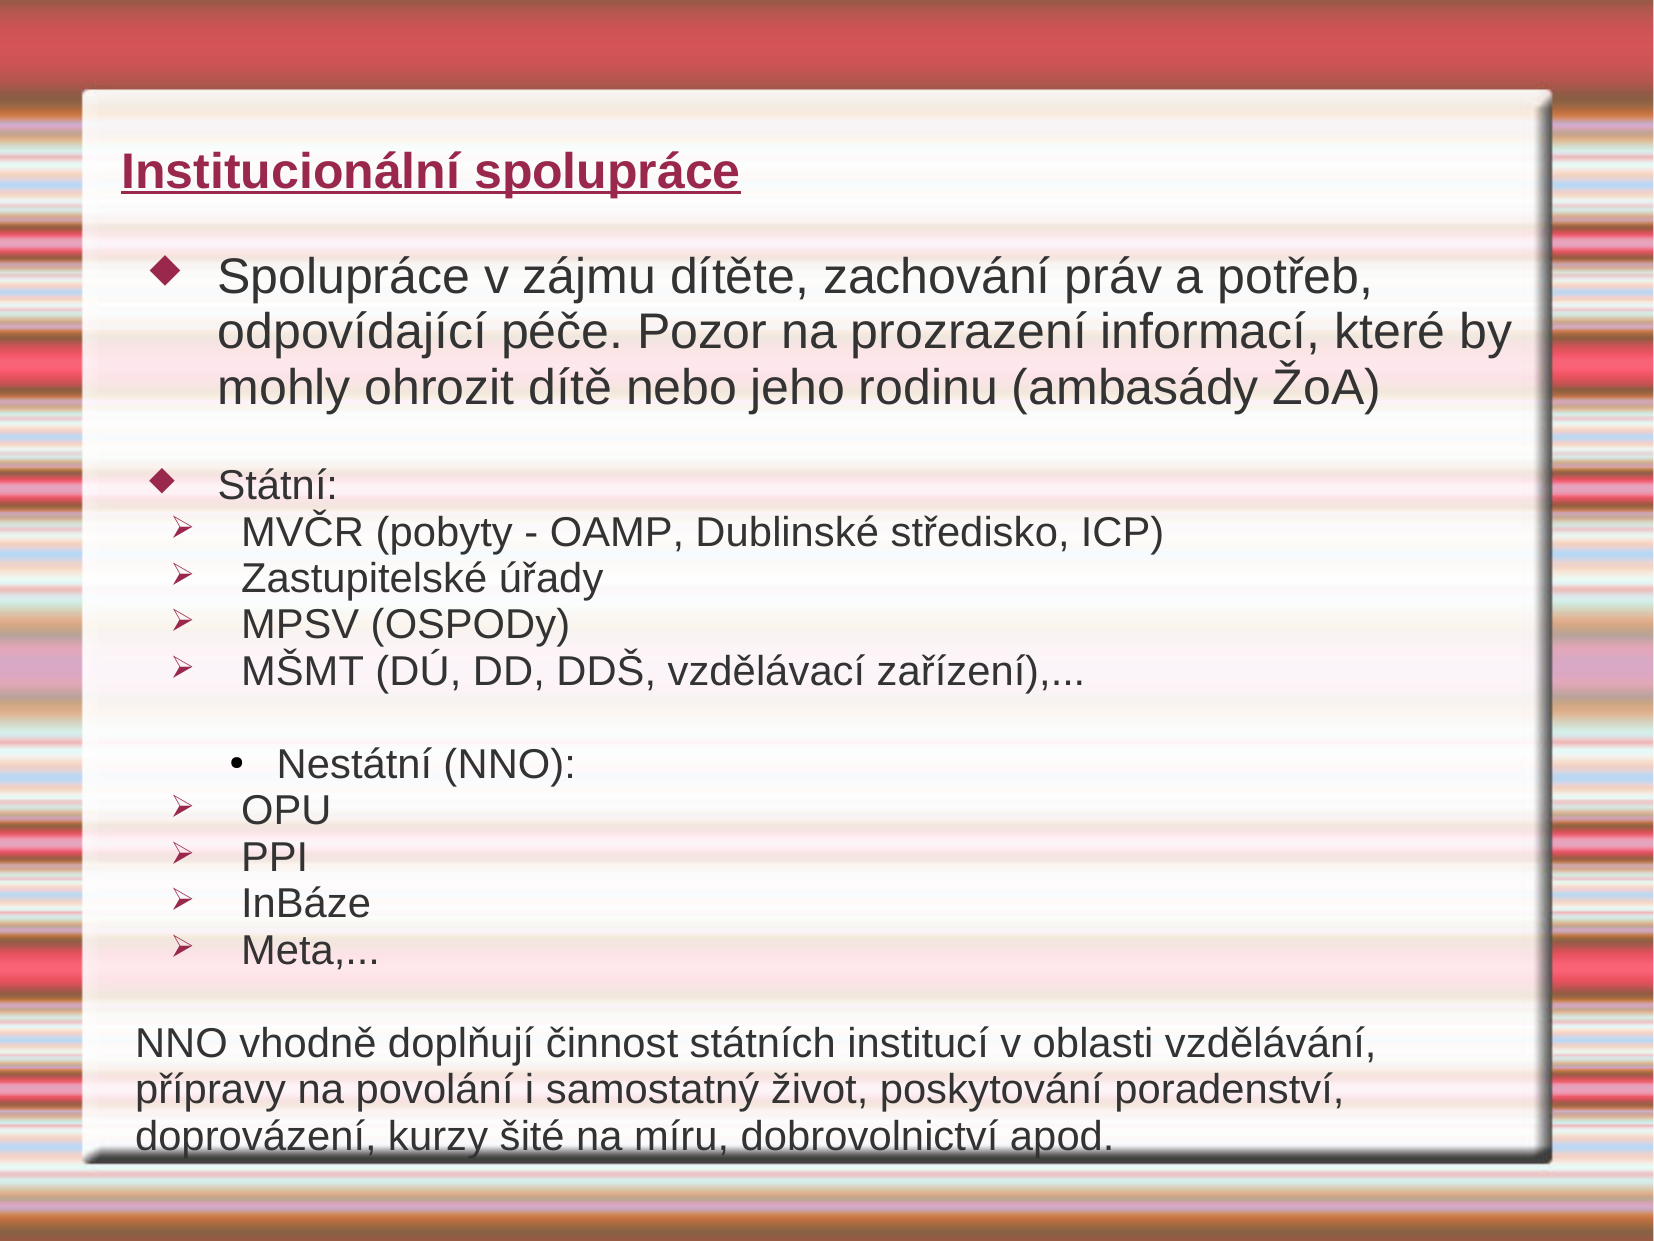

# Institucionální spolupráce
Spolupráce v zájmu dítěte, zachování práv a potřeb, odpovídající péče. Pozor na prozrazení informací, které by mohly ohrozit dítě nebo jeho rodinu (ambasády ŽoA)
Státní:
MVČR (pobyty - OAMP, Dublinské středisko, ICP)
Zastupitelské úřady
MPSV (OSPODy)
MŠMT (DÚ, DD, DDŠ, vzdělávací zařízení),...
Nestátní (NNO):
OPU
PPI
InBáze
Meta,...
NNO vhodně doplňují činnost státních institucí v oblasti vzdělávání, přípravy na povolání i samostatný život, poskytování poradenství, doprovázení, kurzy šité na míru, dobrovolnictví apod.